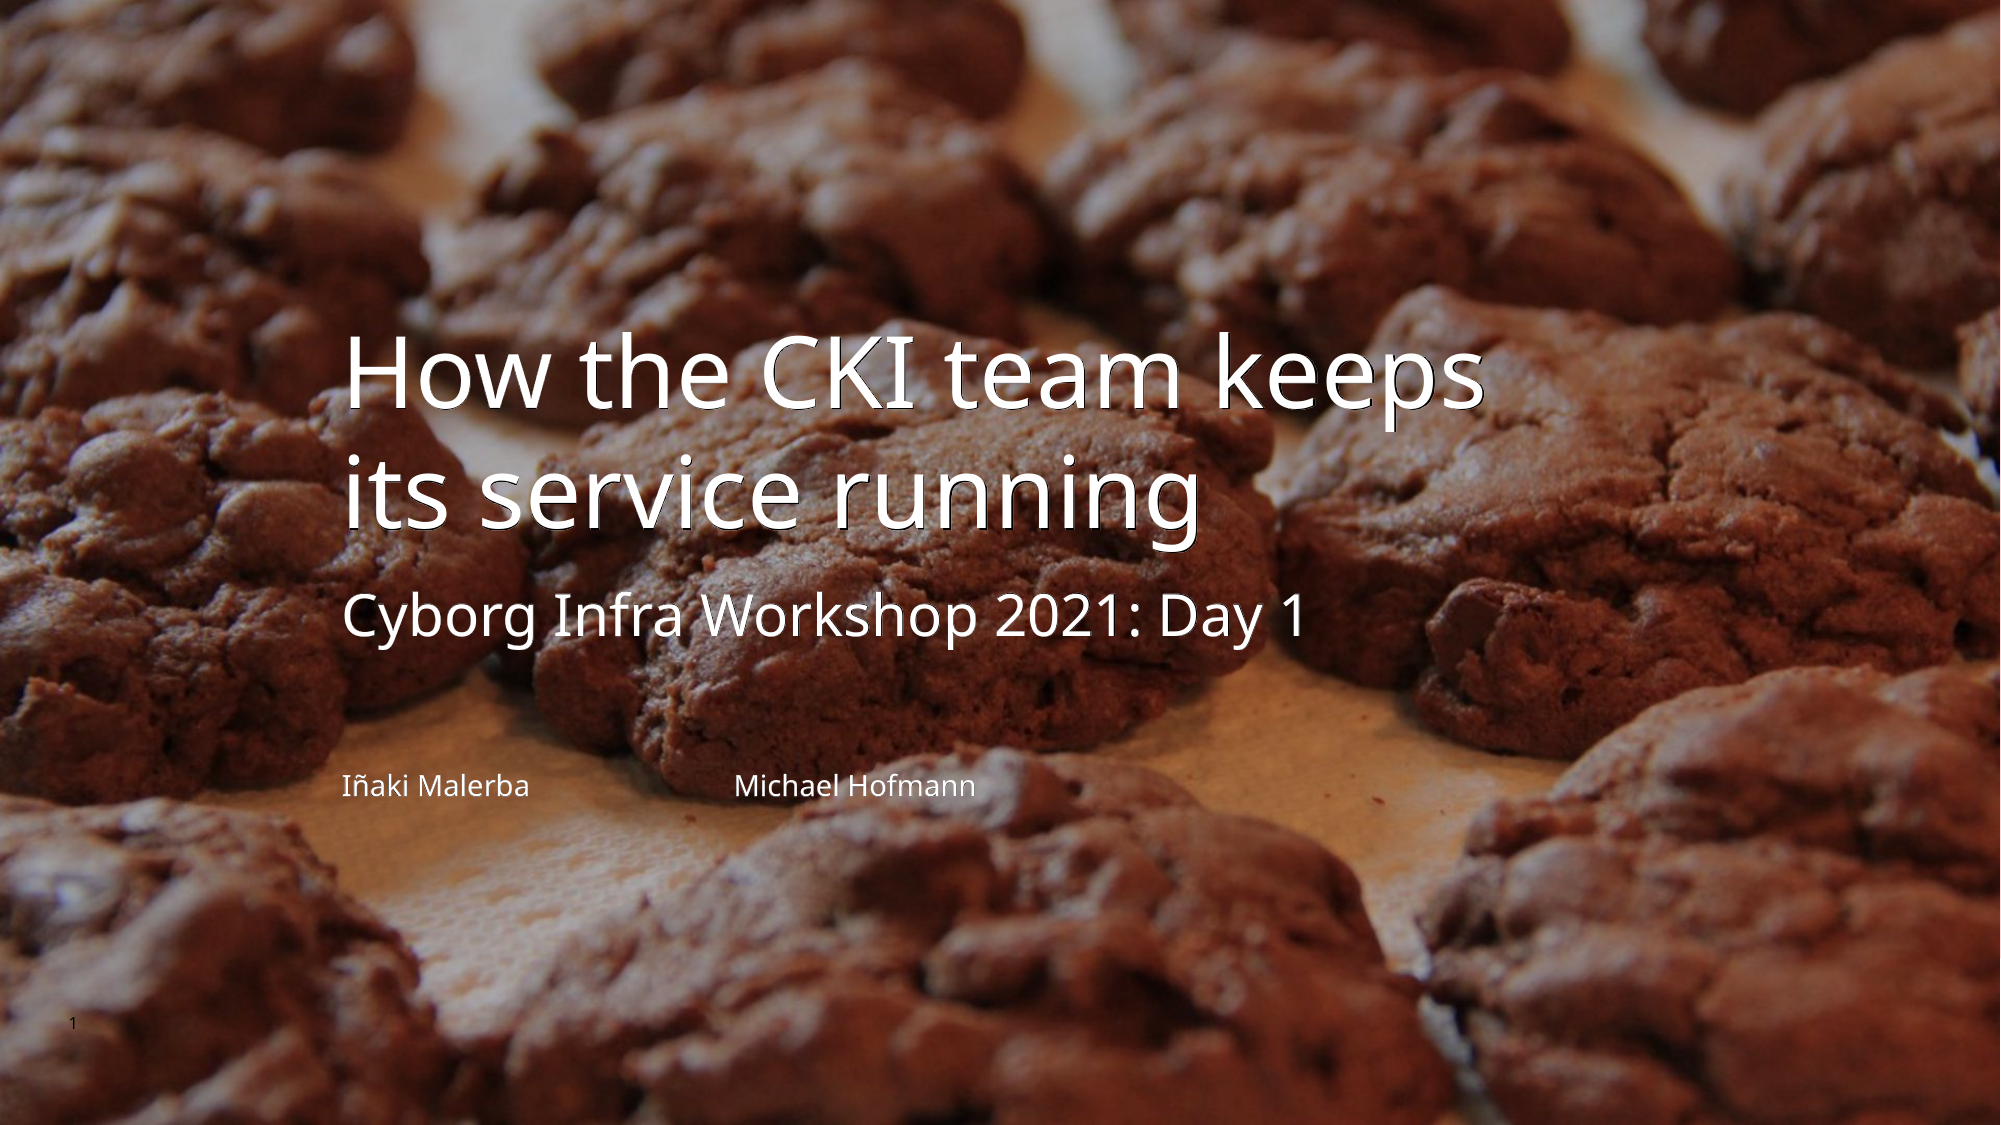

How the CKI team keeps its service running
# Cyborg Infra Workshop 2021: Day 1
Iñaki Malerba
Michael Hofmann